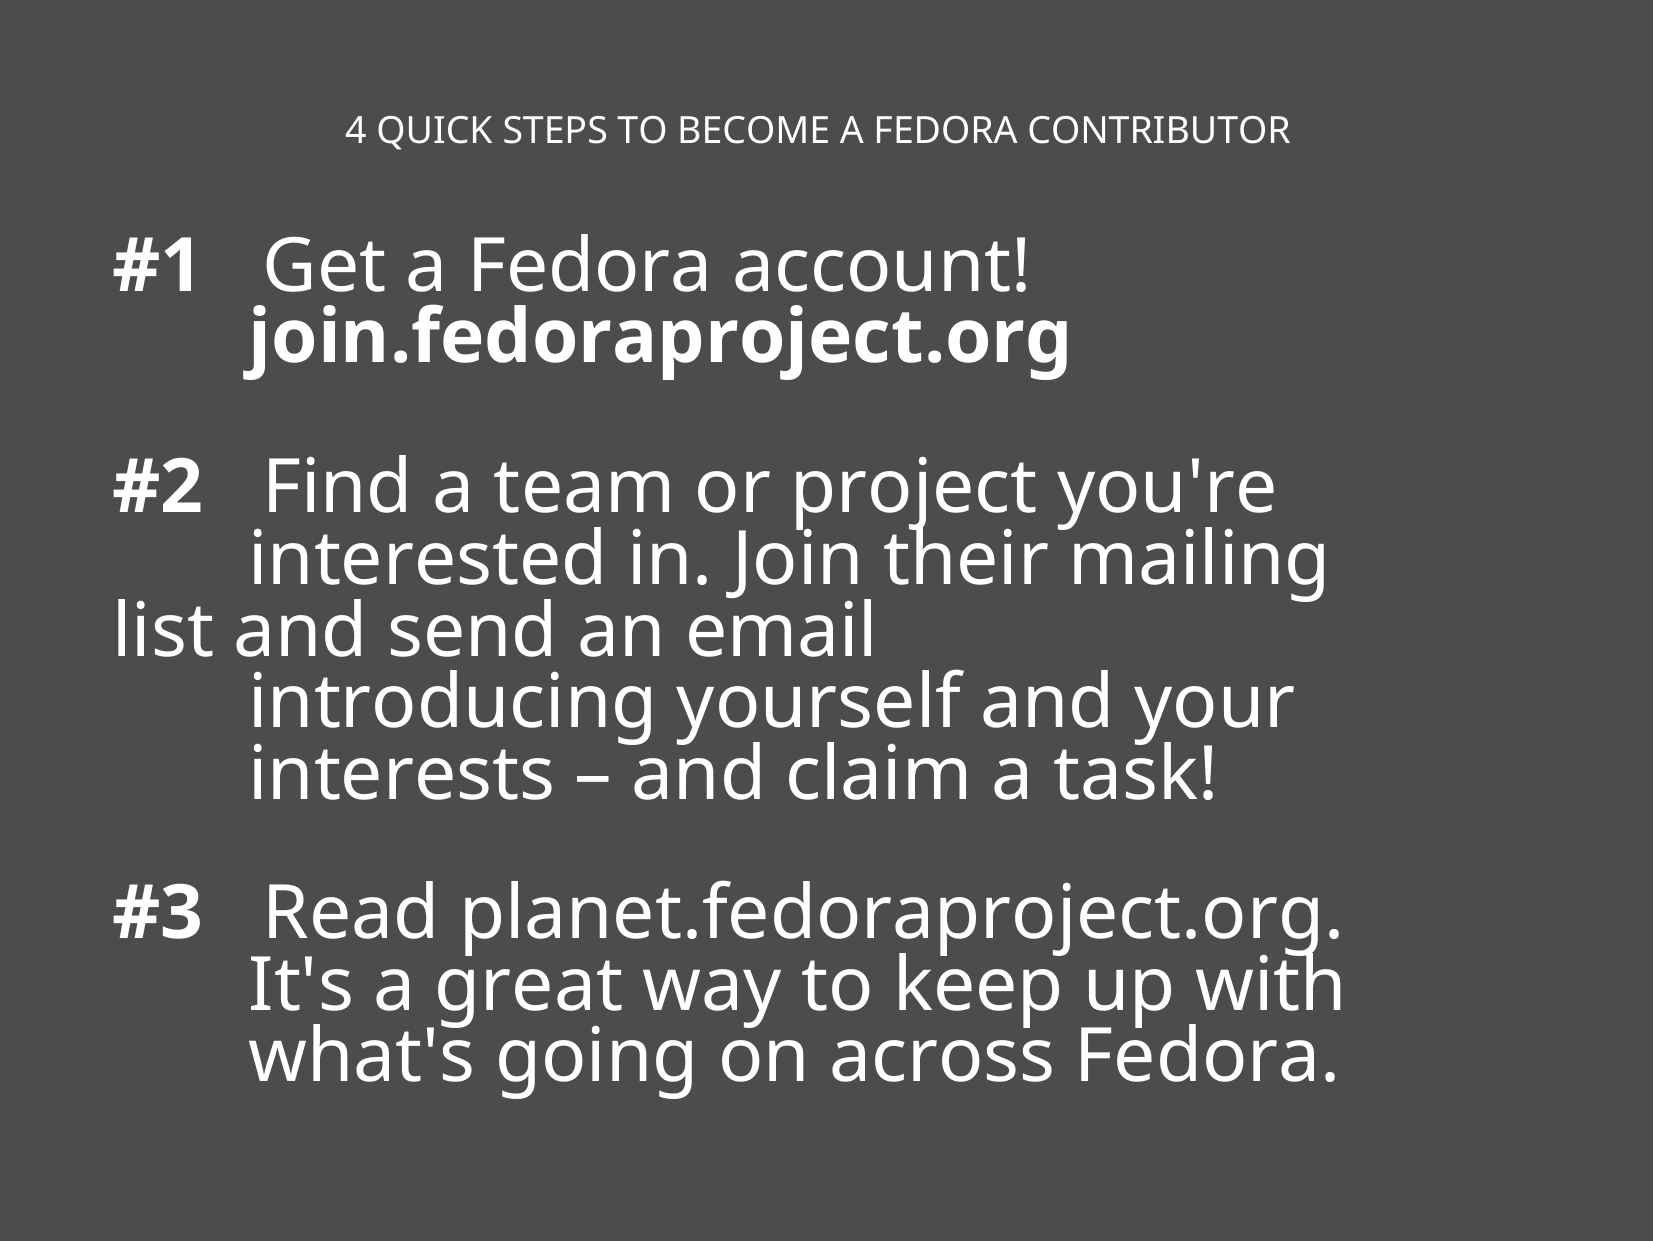

4 QUICK STEPS TO BECOME A FEDORA CONTRIBUTOR
# #1 Get a Fedora account! join.fedoraproject.org
#2 Find a team or project you're
 interested in. Join their mailing list and send an email
 introducing yourself and your
 interests – and claim a task!
#3 Read planet.fedoraproject.org.
 It's a great way to keep up with
 what's going on across Fedora.